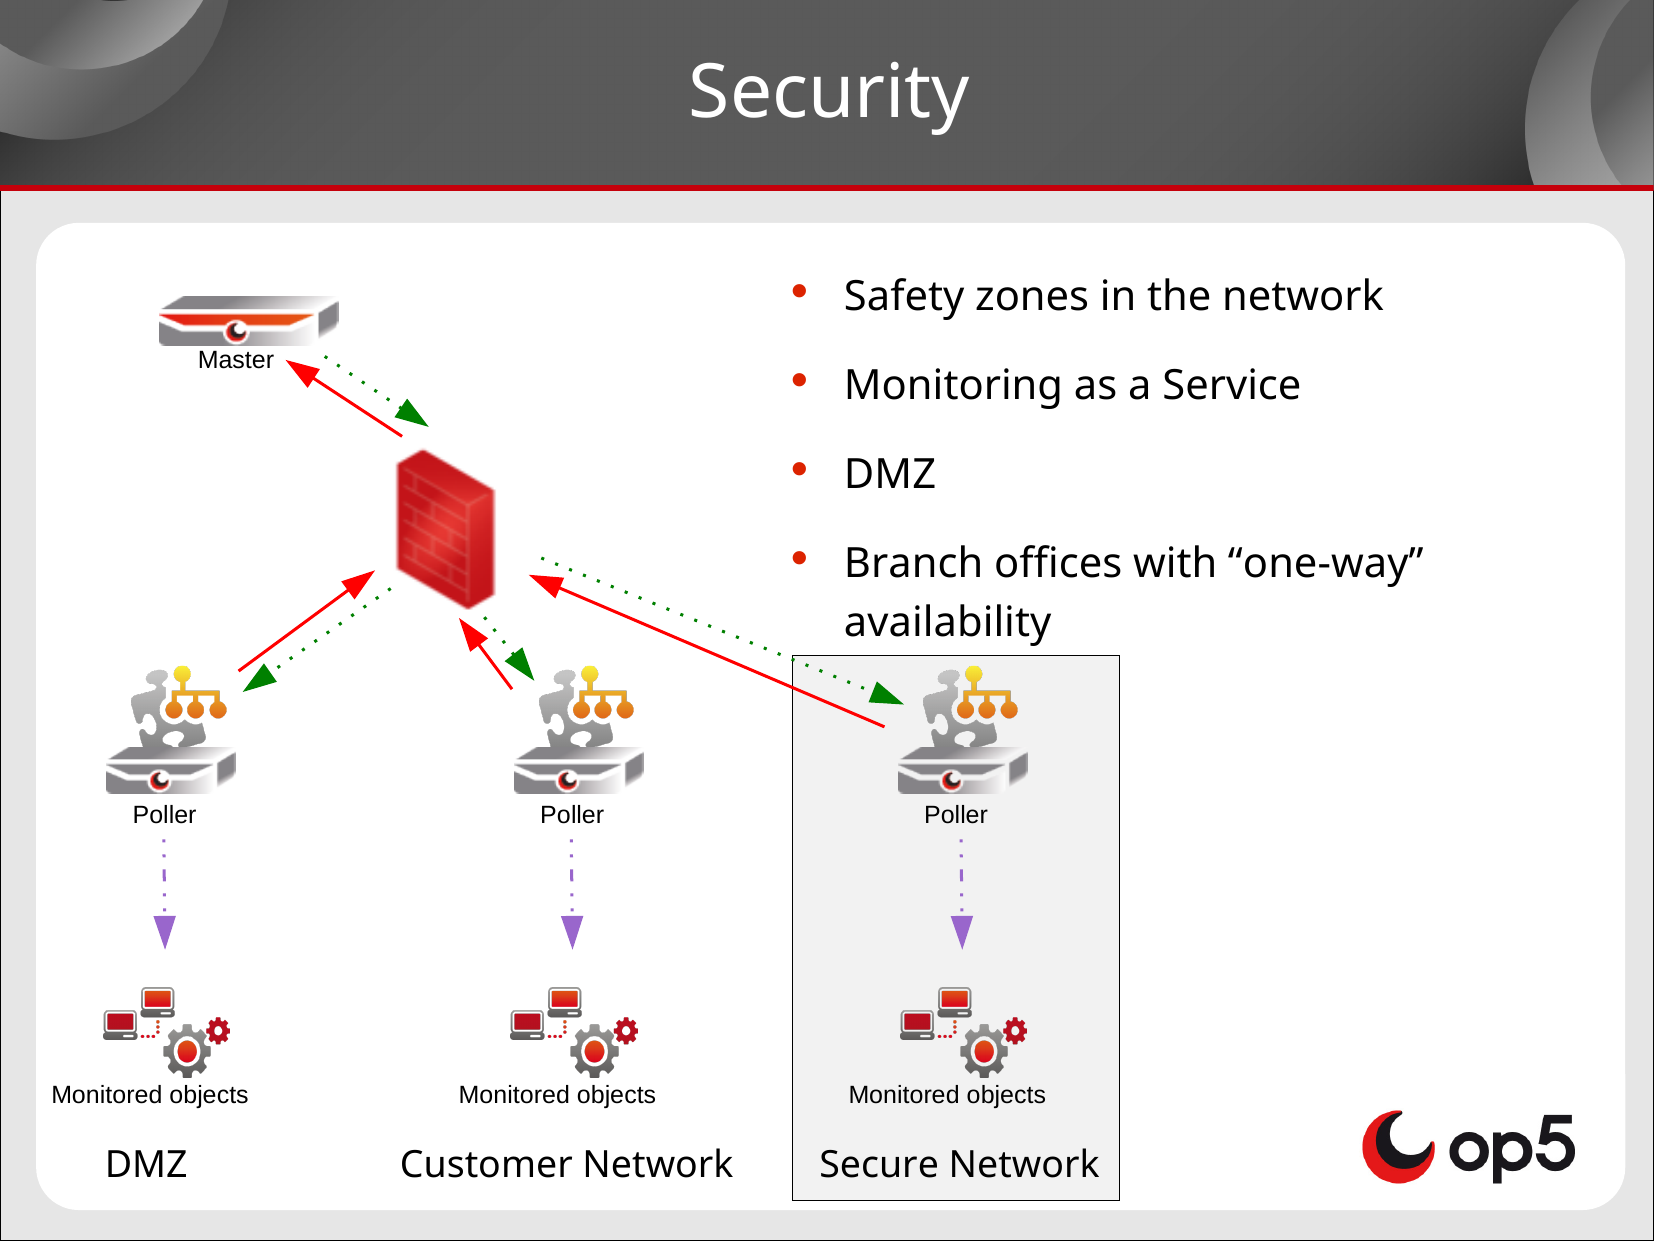

# Security
Safety zones in the network
Monitoring as a Service
DMZ
Branch offices with “one-way” availability
Master
Poller
Poller
Poller
Monitored objects
Monitored objects
Monitored objects
DMZ
Customer Network
Secure Network